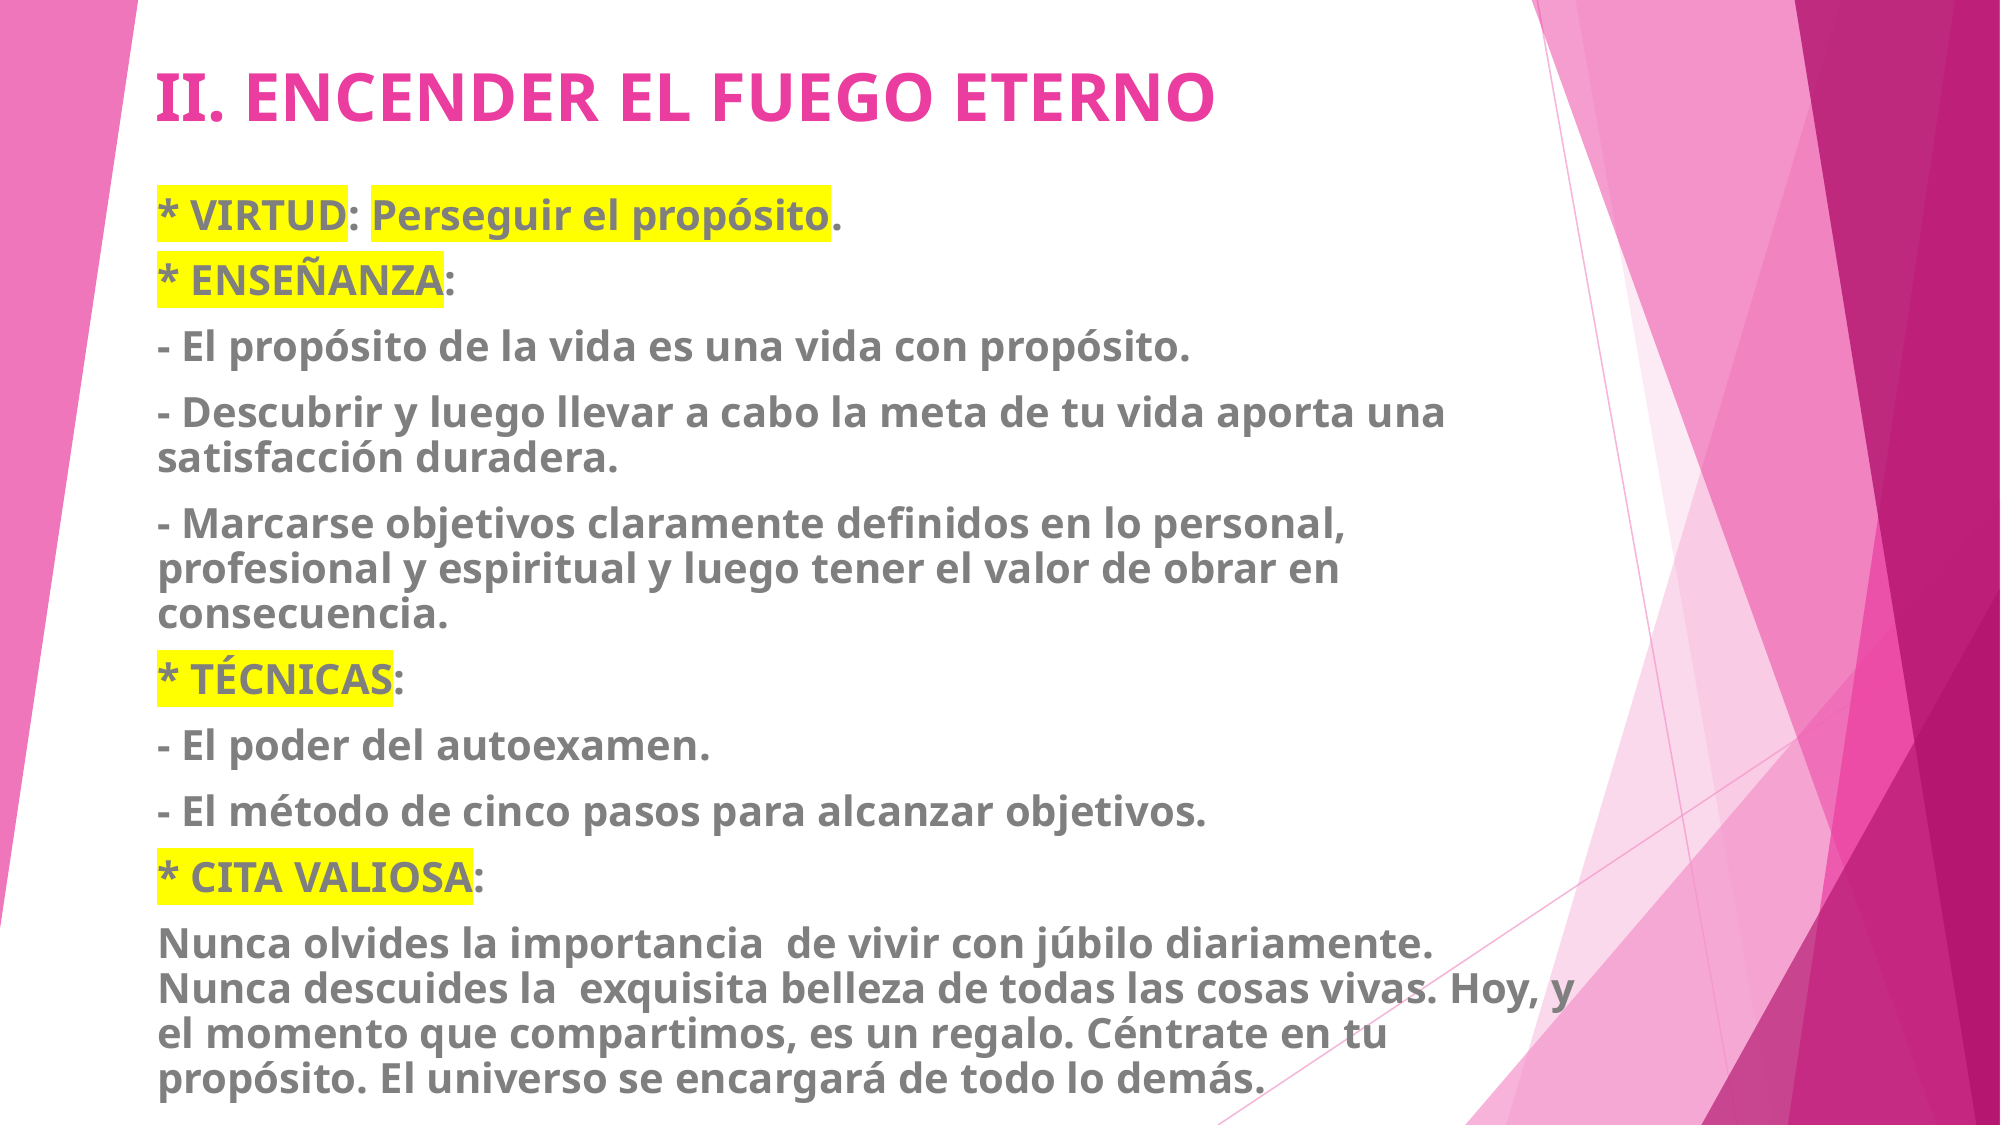

# II. ENCENDER EL FUEGO ETERNO
* VIRTUD: Perseguir el propósito.
* ENSEÑANZA:
- El propósito de la vida es una vida con propósito.
- Descubrir y luego llevar a cabo la meta de tu vida aporta una satisfacción duradera.
- Marcarse objetivos claramente definidos en lo personal, profesional y espiritual y luego tener el valor de obrar en consecuencia.
* TÉCNICAS:
- El poder del autoexamen.
- El método de cinco pasos para alcanzar objetivos.
* CITA VALIOSA:
Nunca olvides la importancia de vivir con júbilo diariamente. Nunca descuides la exquisita belleza de todas las cosas vivas. Hoy, y el momento que compartimos, es un regalo. Céntrate en tu propósito. El universo se encargará de todo lo demás.